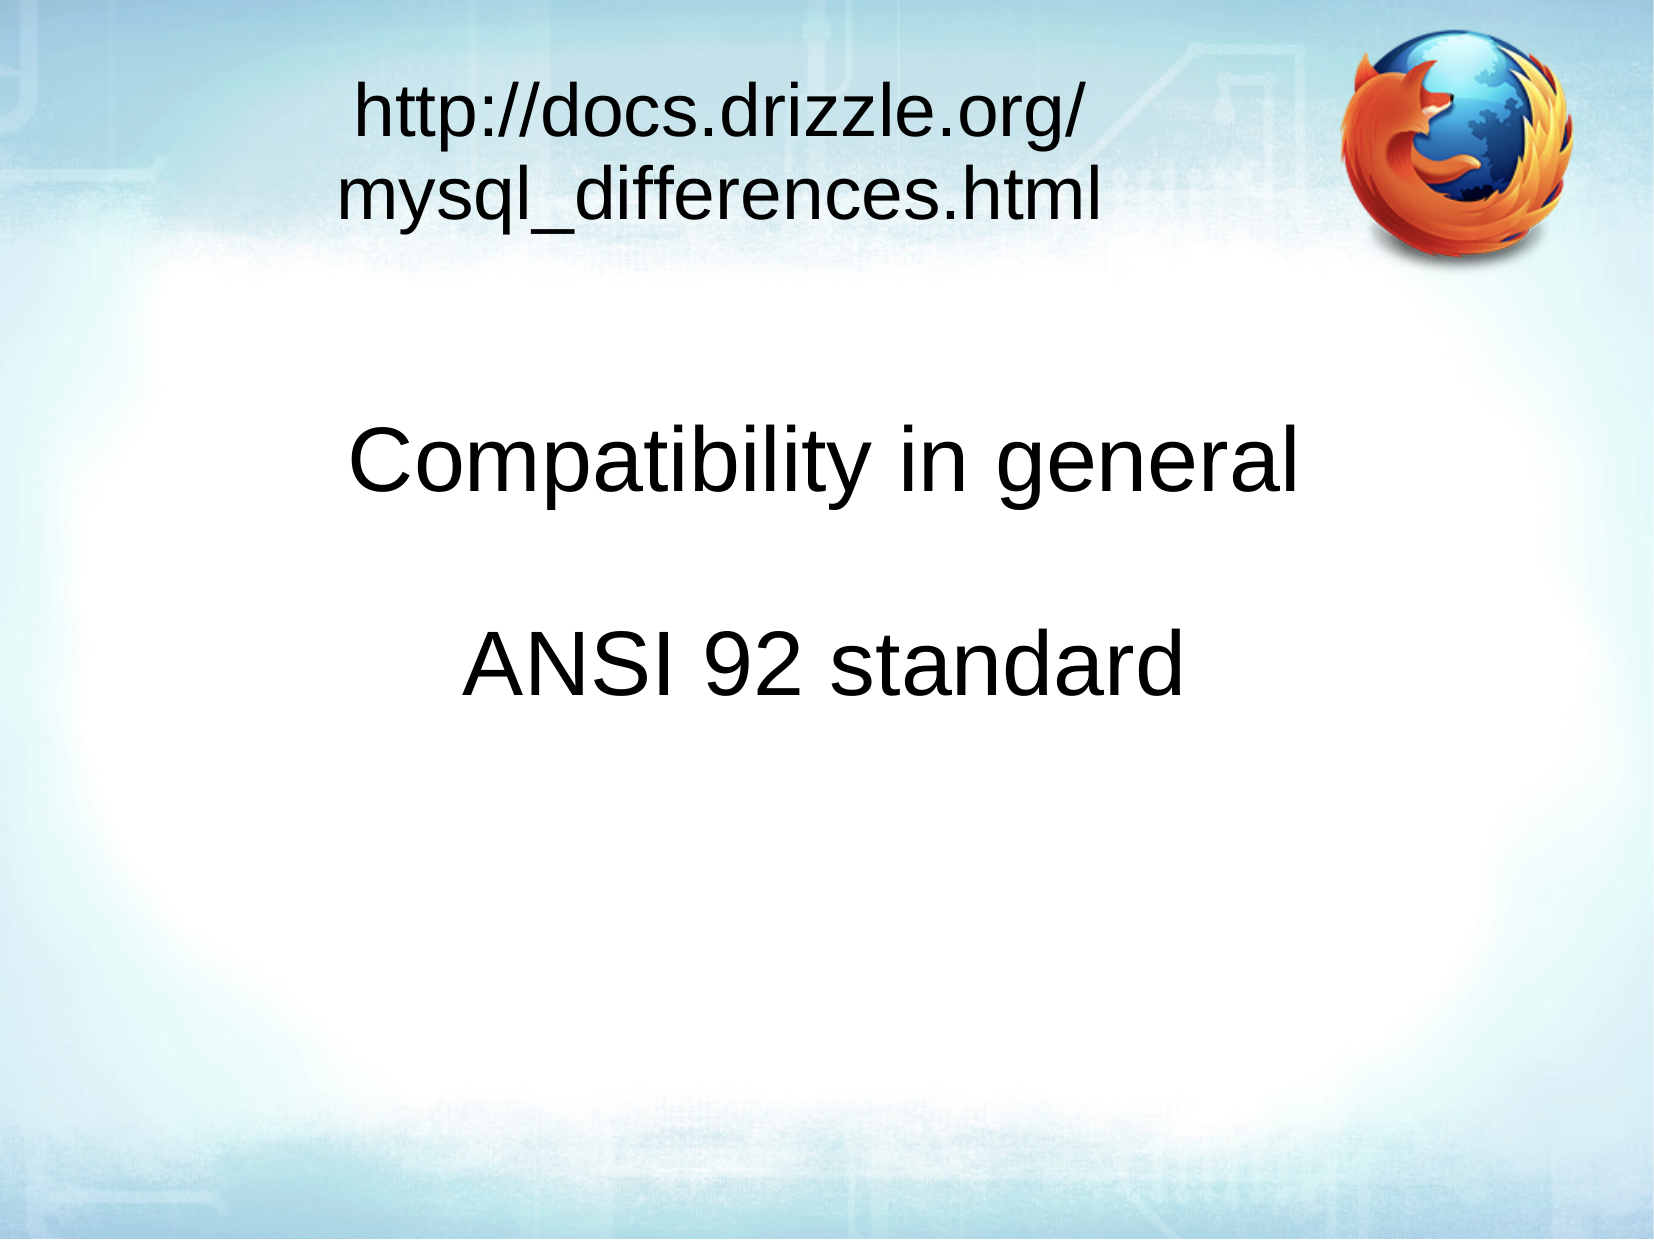

# http://docs.drizzle.org/ mysql_differences.html
Compatibility in general
ANSI 92 standard